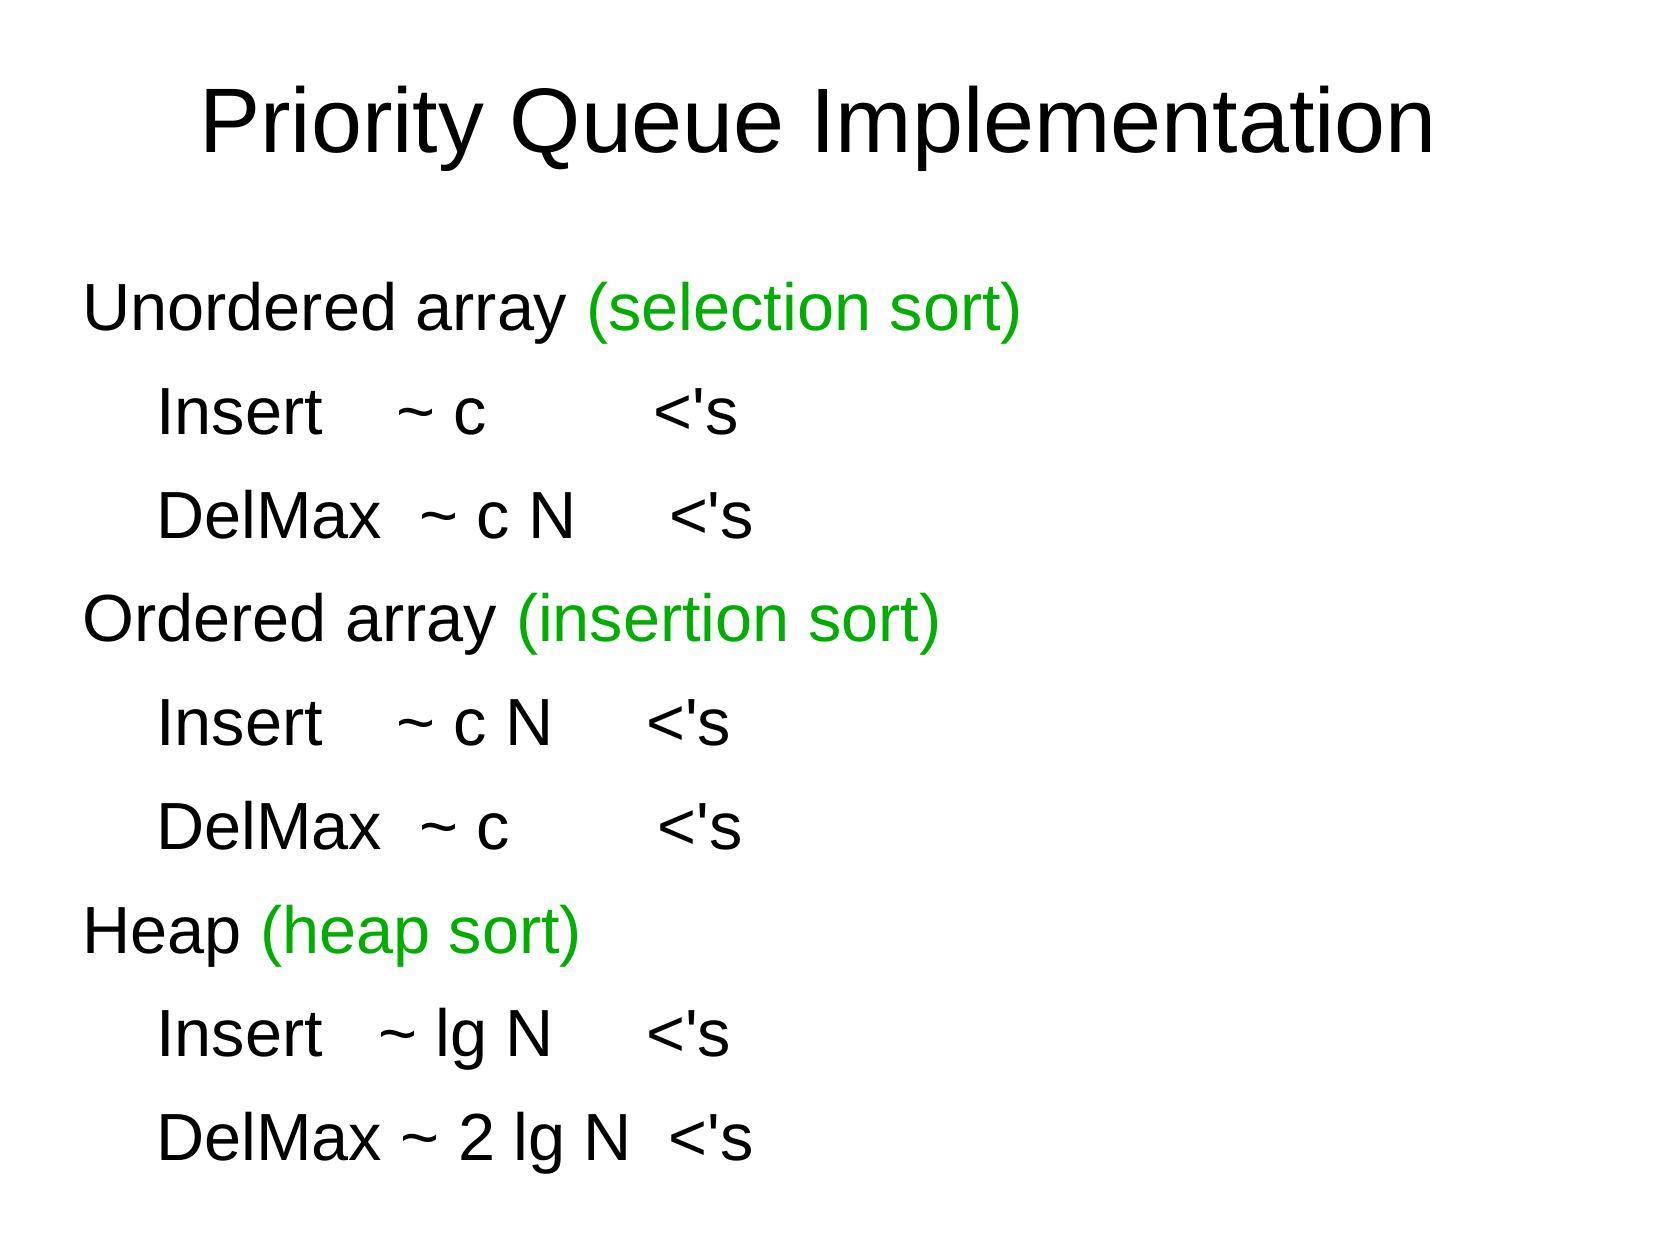

# Priority Queue Implementation
Unordered array (selection sort)
 Insert ~ c <'s
 DelMax ~ c N <'s
Ordered array (insertion sort)
 Insert ~ c N <'s
 DelMax ~ c <'s
Heap (heap sort)
 Insert ~ lg N <'s
 DelMax ~ 2 lg N <'s